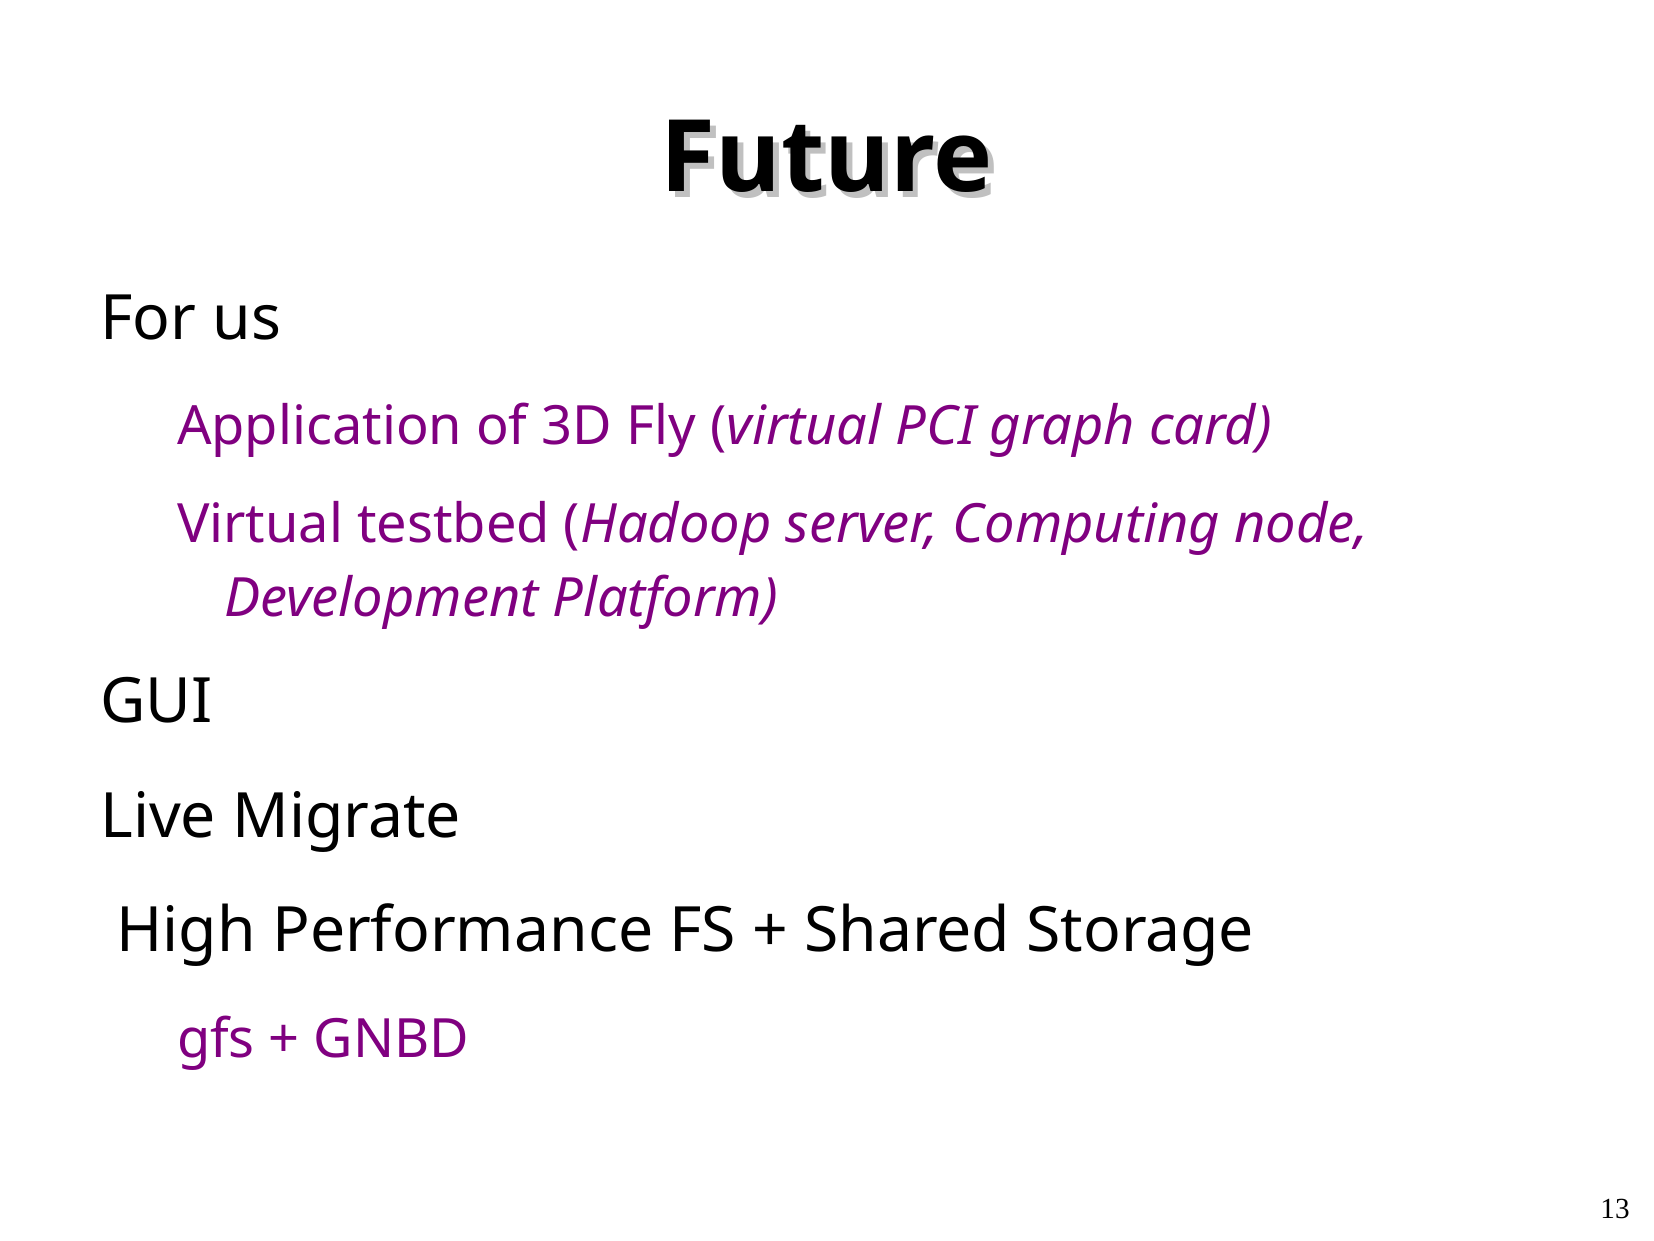

# Future
For us
Application of 3D Fly (virtual PCI graph card)
Virtual testbed (Hadoop server, Computing node, Development Platform)
GUI
Live Migrate
 High Performance FS + Shared Storage
gfs + GNBD
13